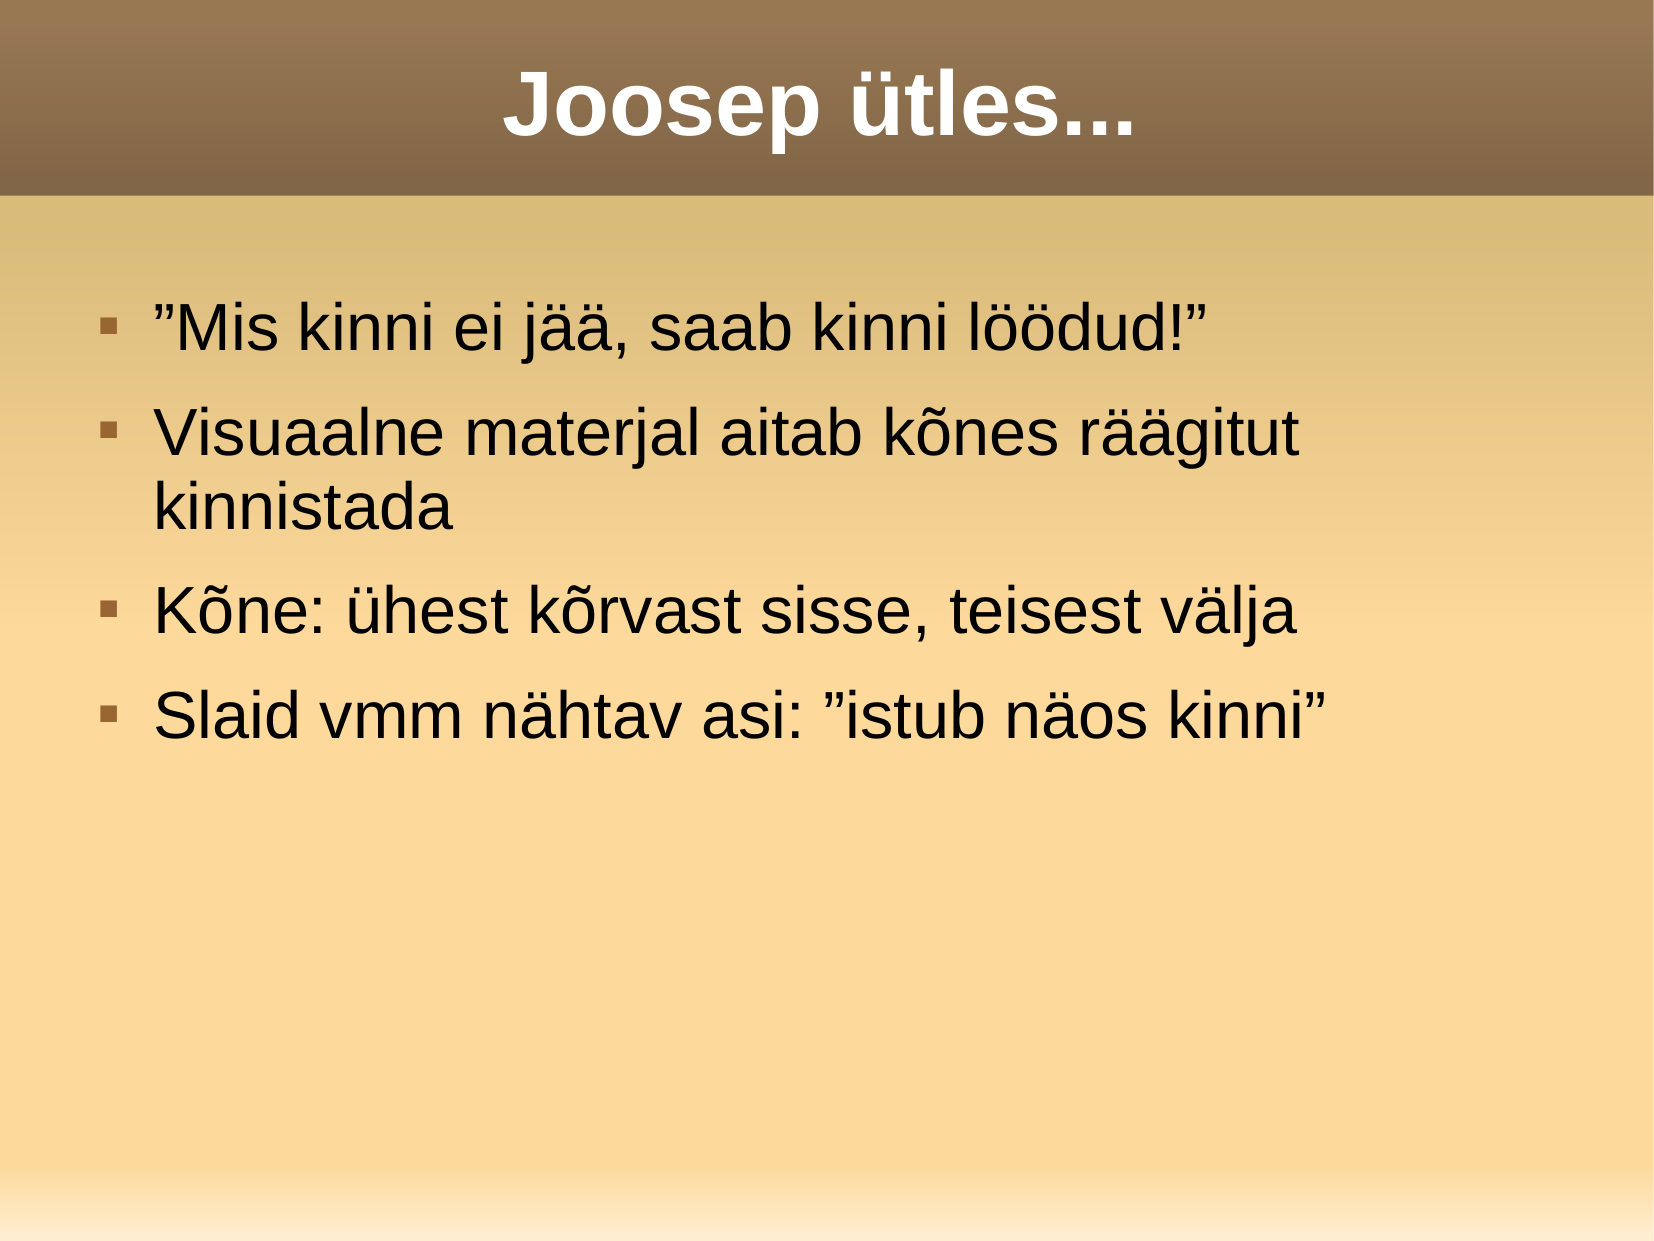

# Joosep ütles...
”Mis kinni ei jää, saab kinni löödud!”
Visuaalne materjal aitab kõnes räägitut kinnistada
Kõne: ühest kõrvast sisse, teisest välja
Slaid vmm nähtav asi: ”istub näos kinni”